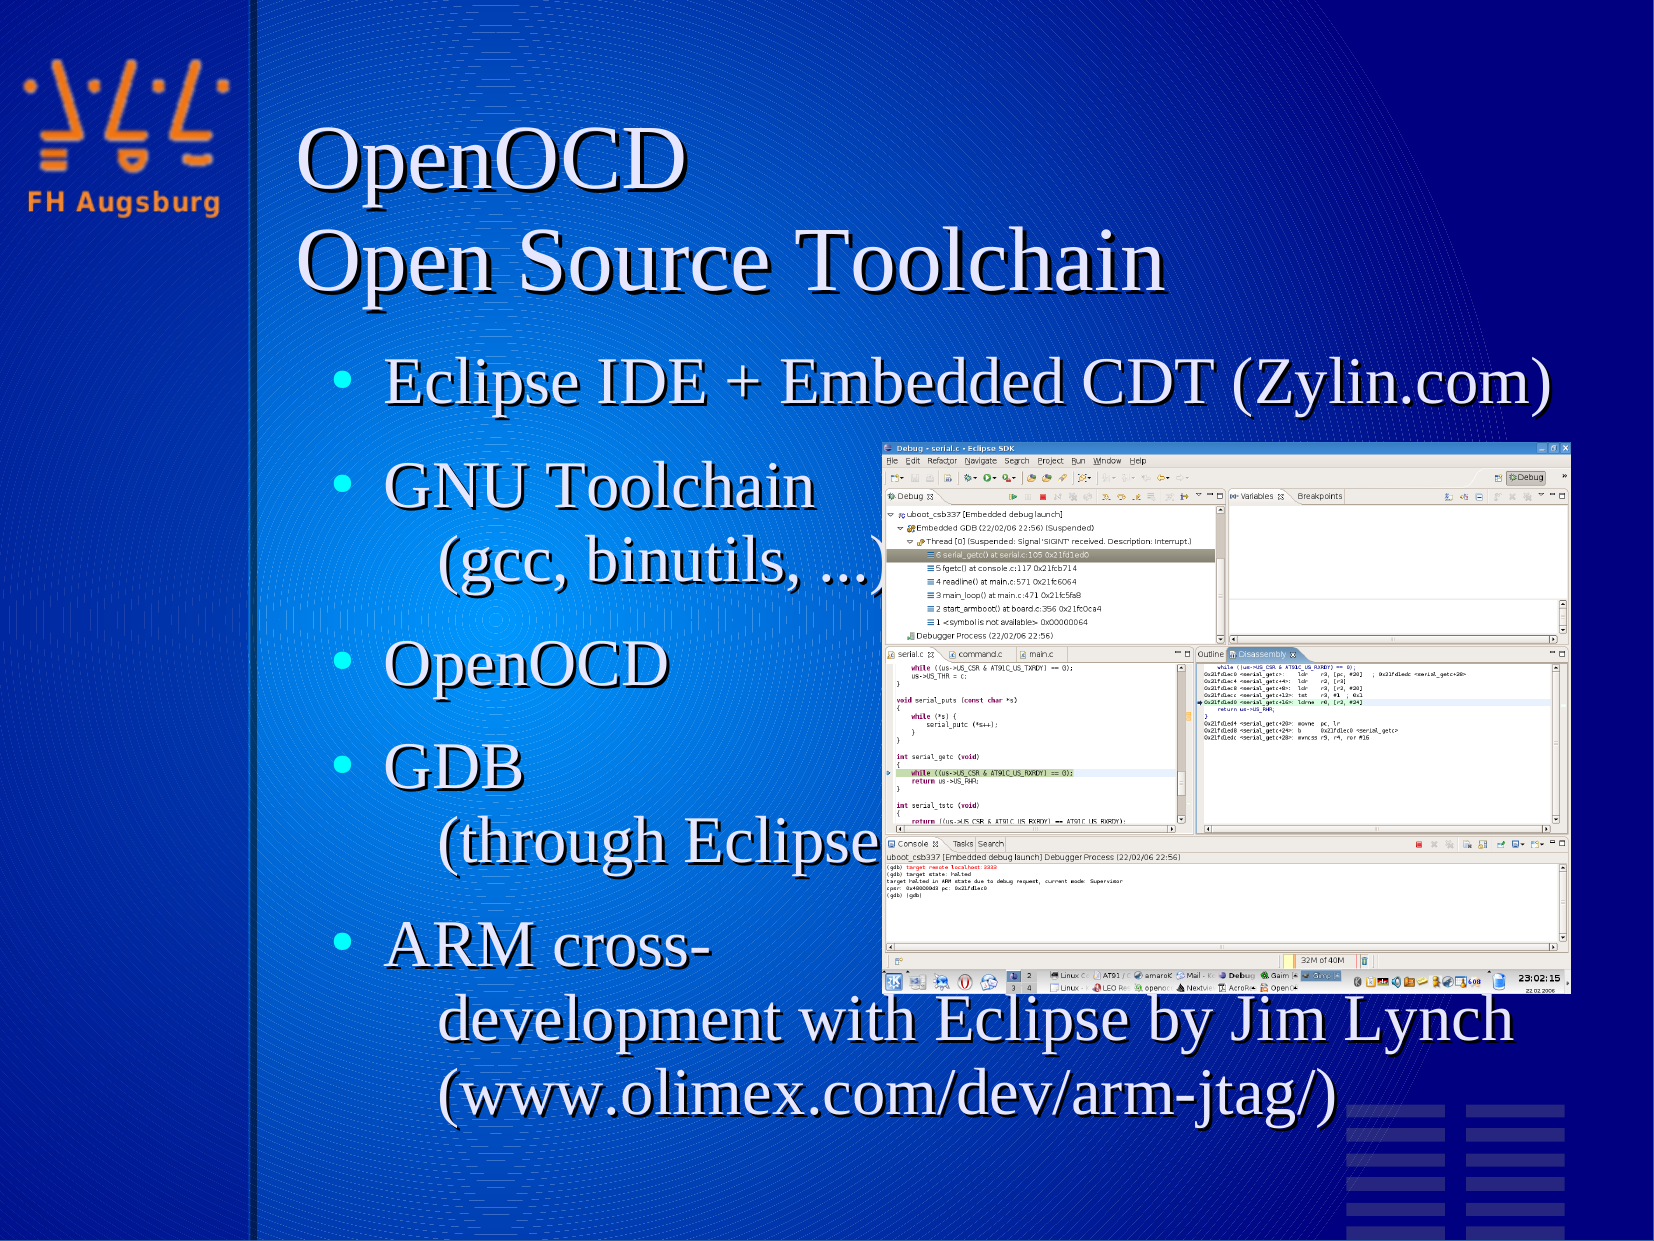

# OpenOCD Open Source Toolchain
Eclipse IDE + Embedded CDT (Zylin.com)
GNU Toolchain
(gcc, binutils, ...)
OpenOCD
GDB
(through Eclipse)
ARM cross-
development with Eclipse by Jim Lynch (www.olimex.com/dev/arm-jtag/)